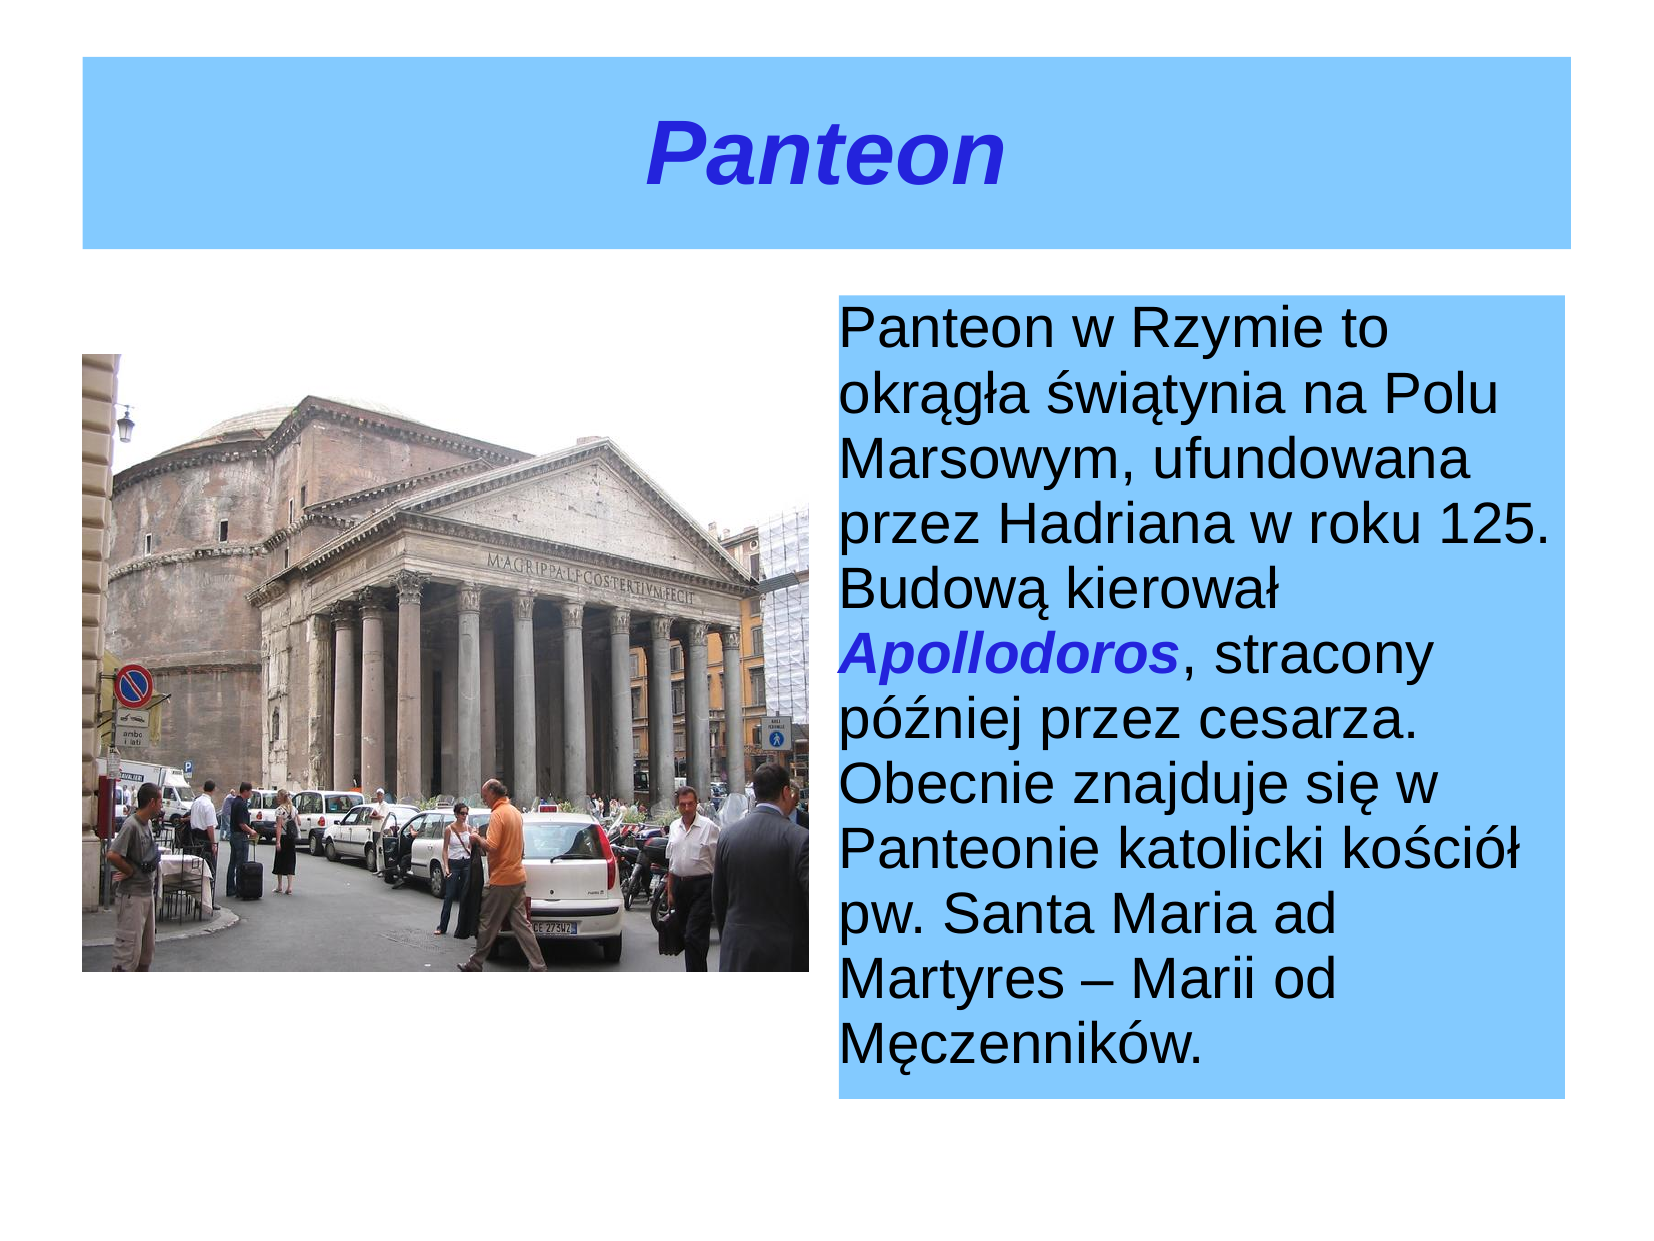

# Panteon
Panteon w Rzymie to okrągła świątynia na Polu Marsowym, ufundowana przez Hadriana w roku 125. Budową kierował Apollodoros, stracony później przez cesarza. Obecnie znajduje się w Panteonie katolicki kościół pw. Santa Maria ad Martyres – Marii od Męczenników.